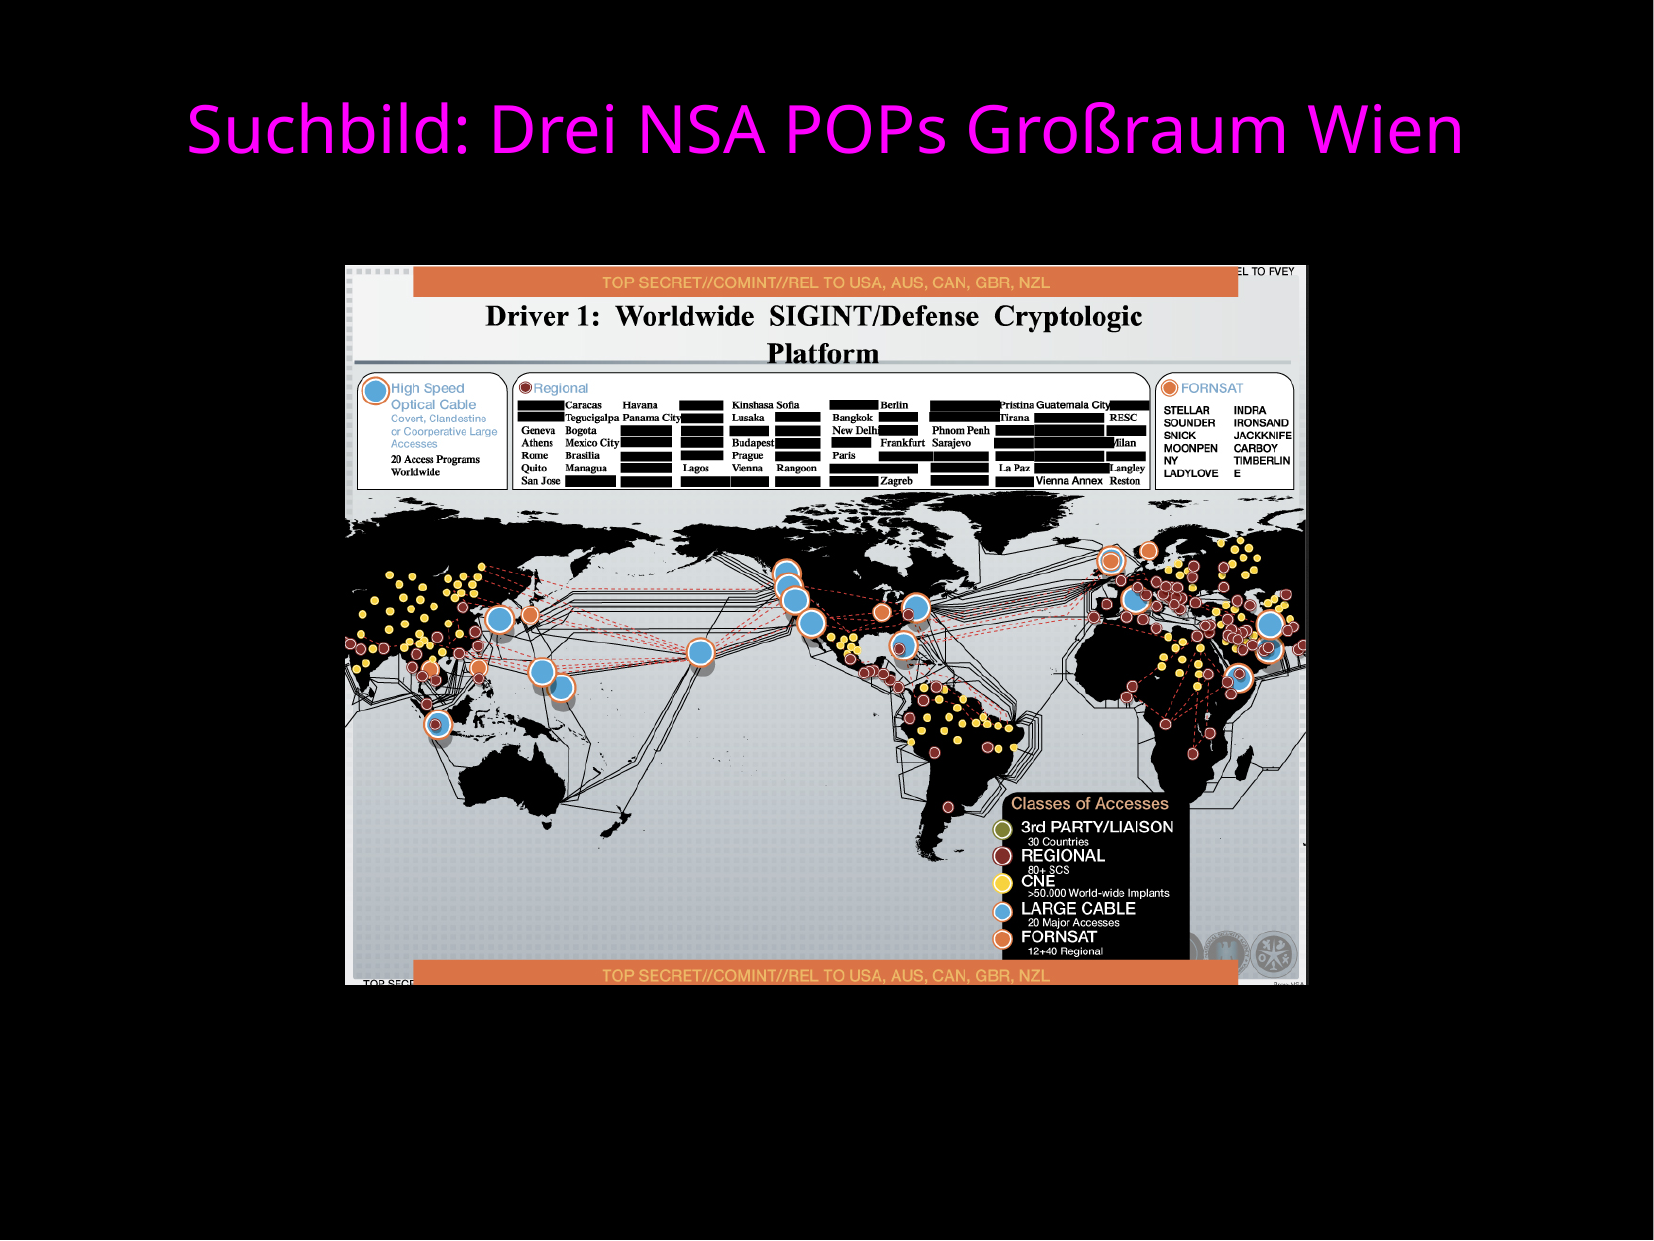

# Suchbild: Drei NSA POPs Großraum Wien